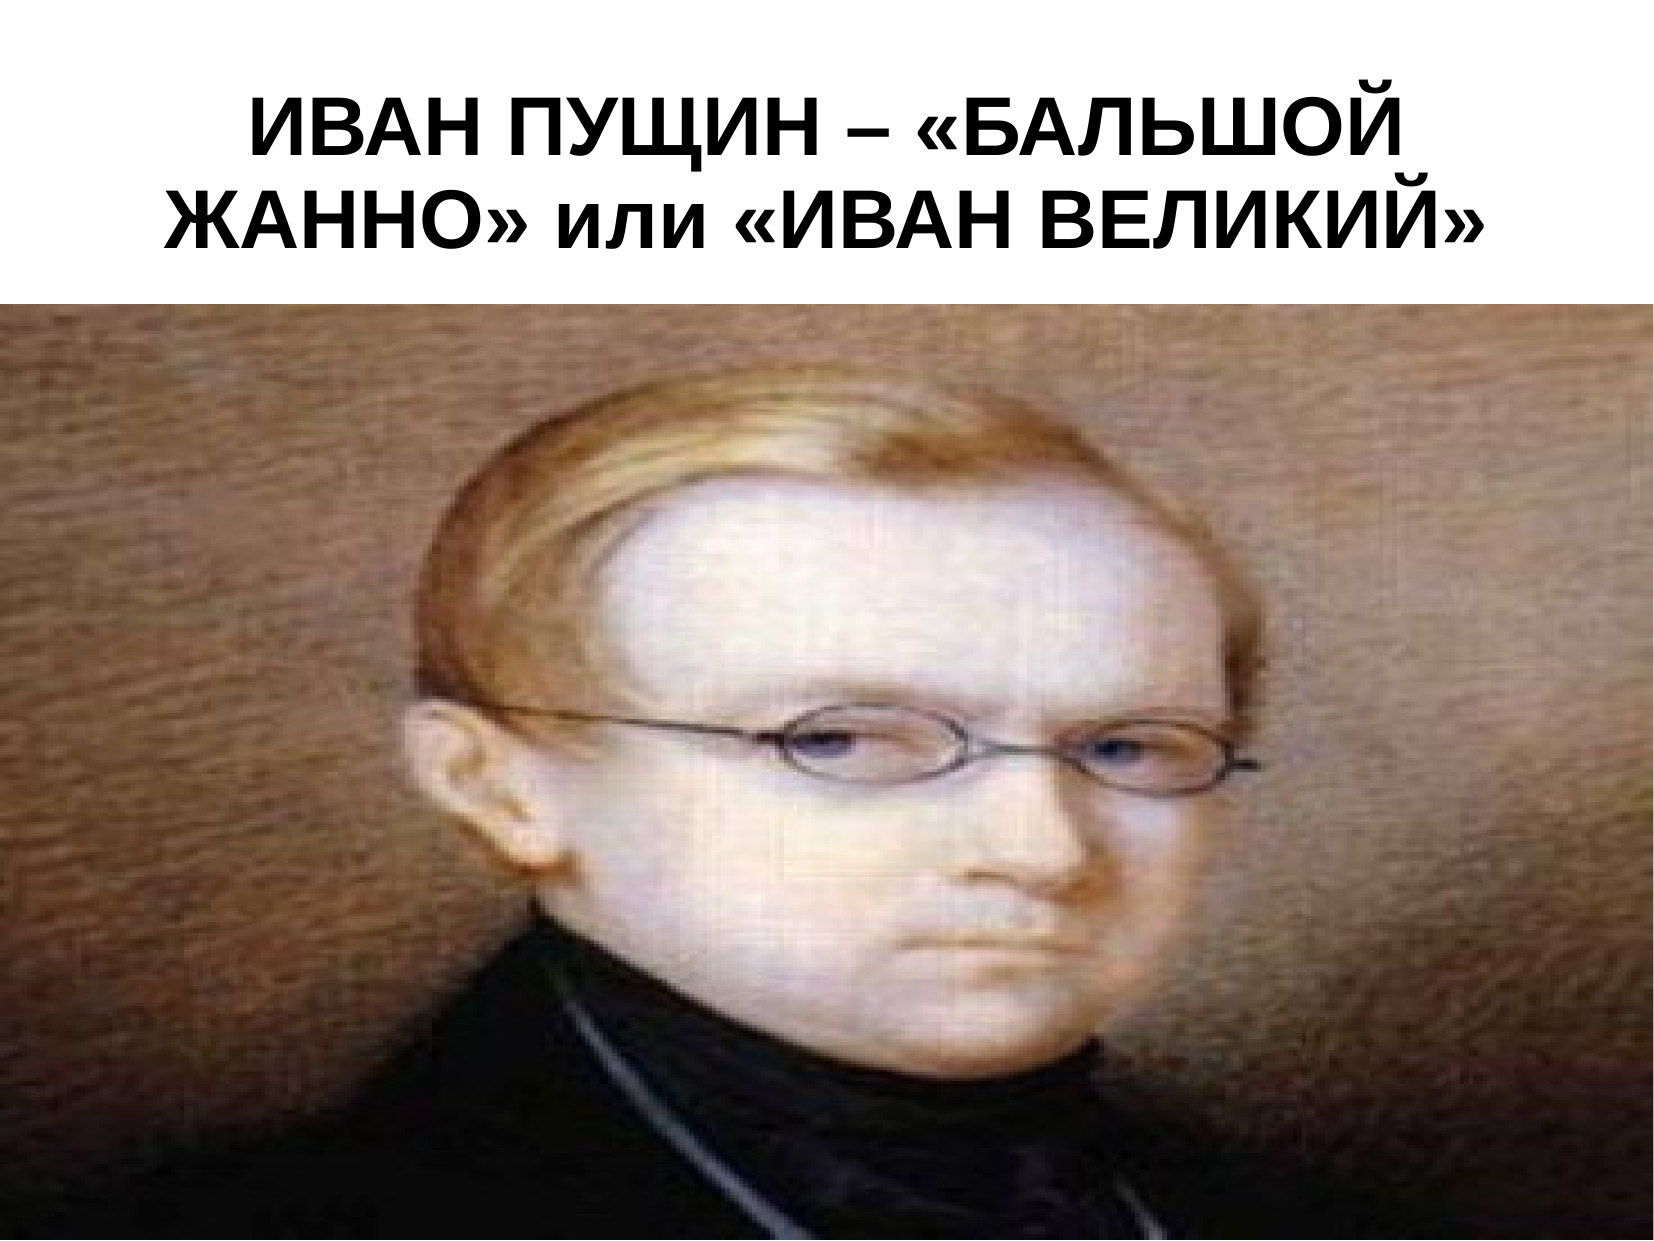

# ИВАН ПУЩИН – «БАЛЬШОЙ ЖАННО» или «ИВАН ВЕЛИКИЙ»